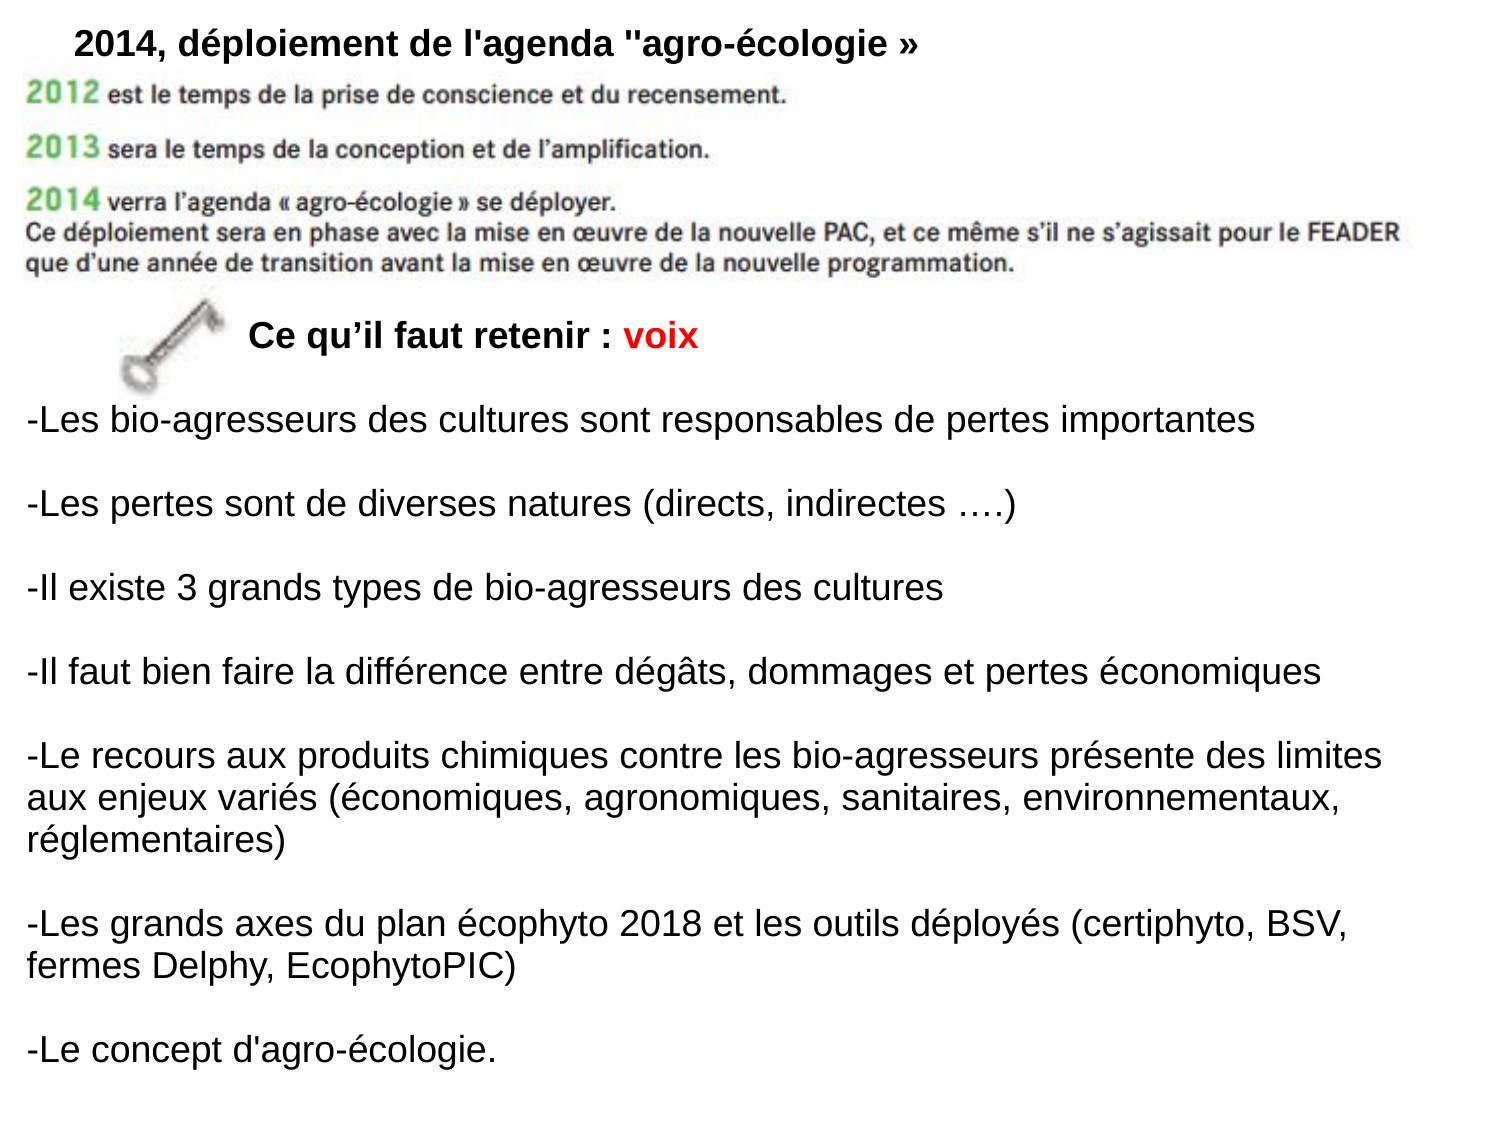

2014, déploiement de l'agenda ''agro-écologie »
			Ce qu’il faut retenir : voix
-Les bio-agresseurs des cultures sont responsables de pertes importantes
-Les pertes sont de diverses natures (directs, indirectes ….)
-Il existe 3 grands types de bio-agresseurs des cultures
-Il faut bien faire la différence entre dégâts, dommages et pertes économiques
-Le recours aux produits chimiques contre les bio-agresseurs présente des limites aux enjeux variés (économiques, agronomiques, sanitaires, environnementaux, réglementaires)
-Les grands axes du plan écophyto 2018 et les outils déployés (certiphyto, BSV, fermes Delphy, EcophytoPIC)
-Le concept d'agro-écologie.